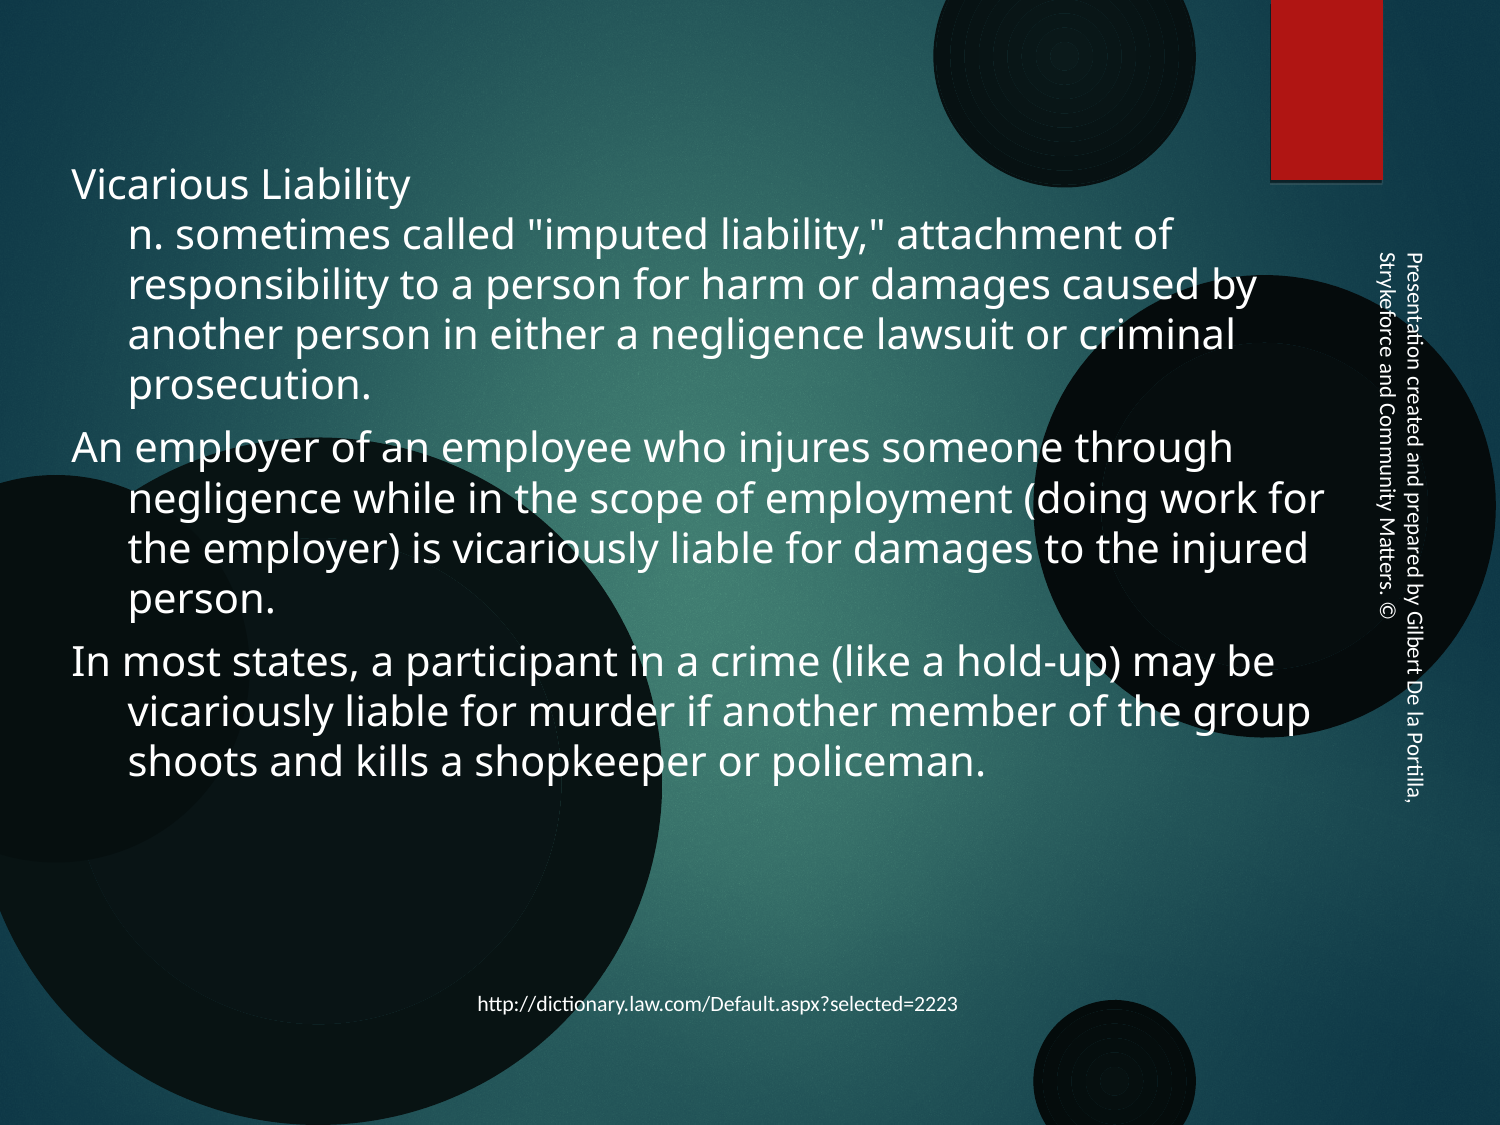

# Vicarious Liability n. sometimes called "imputed liability," attachment of responsibility to a person for harm or damages caused by another person in either a negligence lawsuit or criminal prosecution.
An employer of an employee who injures someone through negligence while in the scope of employment (doing work for the employer) is vicariously liable for damages to the injured person.
In most states, a participant in a crime (like a hold-up) may be vicariously liable for murder if another member of the group shoots and kills a shopkeeper or policeman.
Presentation created and prepared by Gilbert De la Portilla, Strykeforce and Community Matters. ©
http://dictionary.law.com/Default.aspx?selected=2223